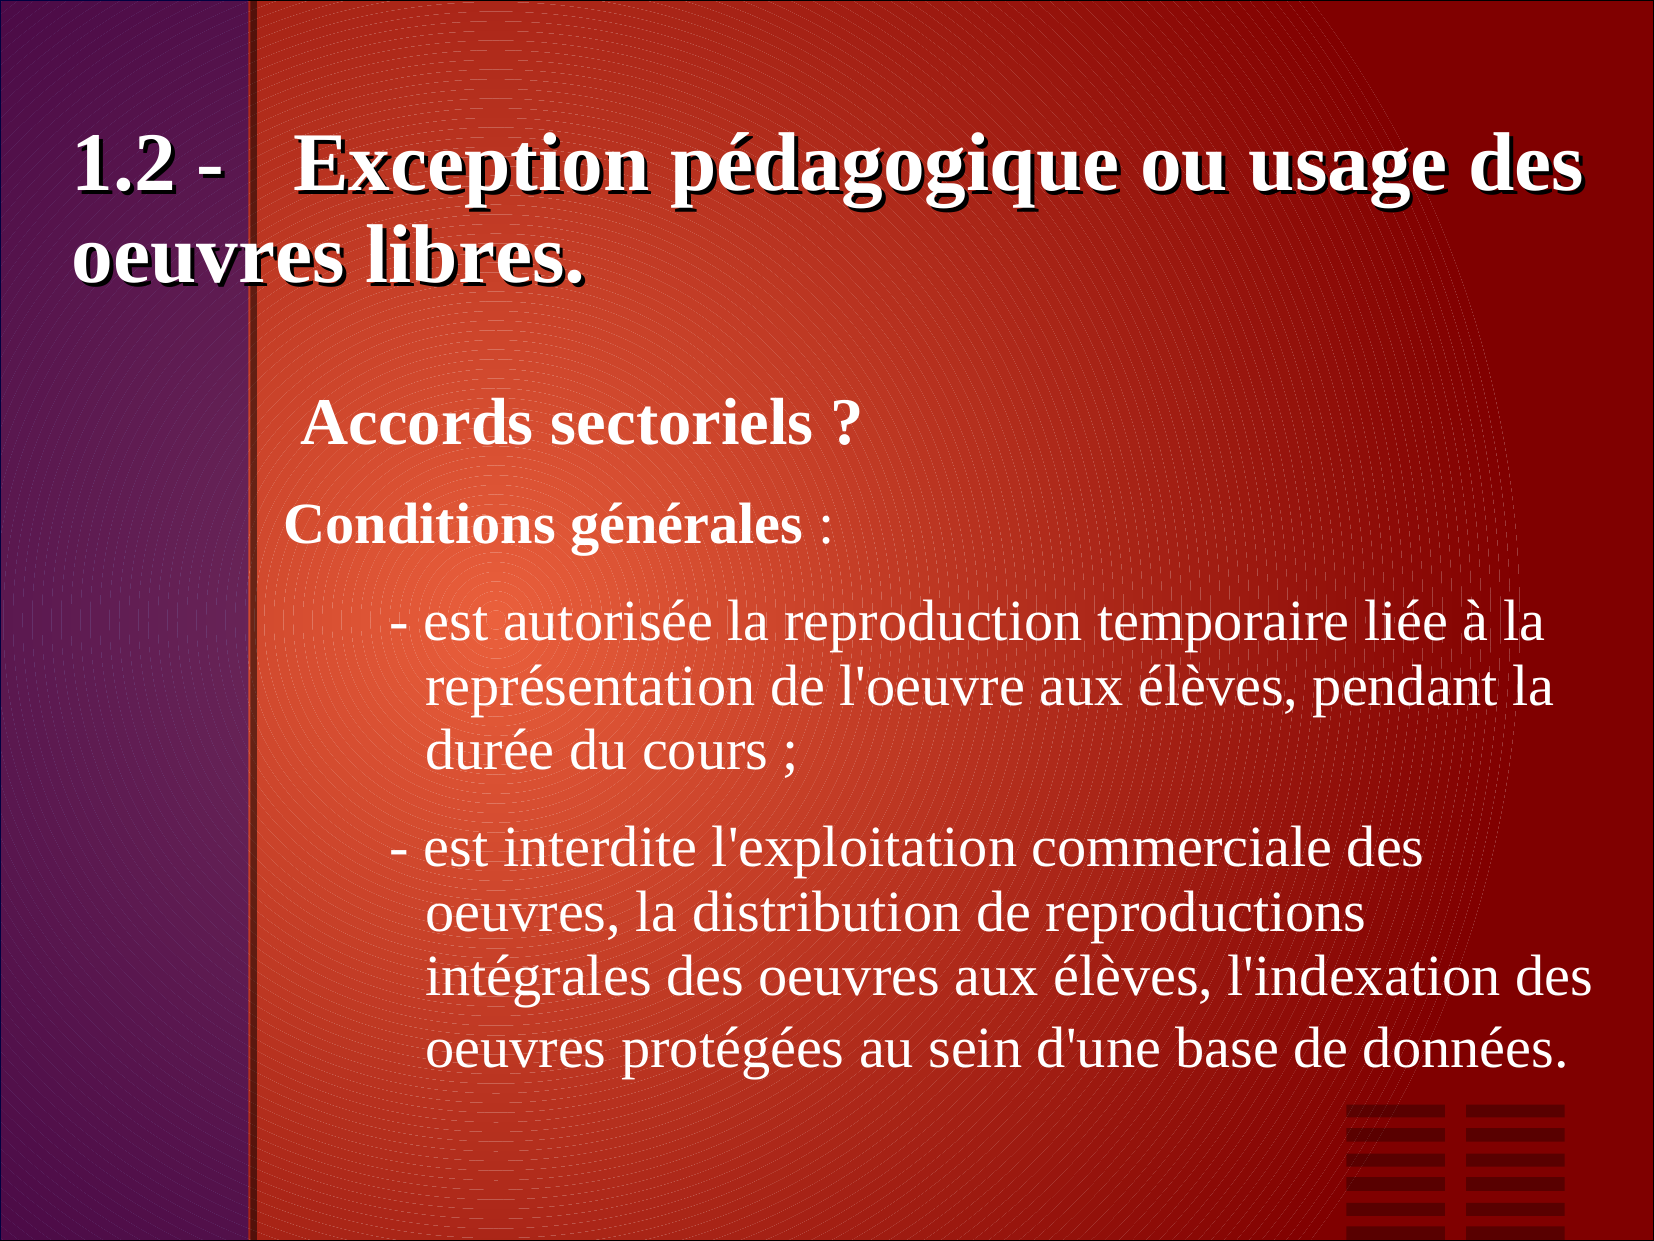

# 1.2 - 	Exception pédagogique ou usage des oeuvres libres.
 Accords sectoriels ?
Conditions générales :
- est autorisée la reproduction temporaire liée à la représentation de l'oeuvre aux élèves, pendant la durée du cours ;
- est interdite l'exploitation commerciale des oeuvres, la distribution de reproductions intégrales des oeuvres aux élèves, l'indexation des oeuvres protégées au sein d'une base de données.